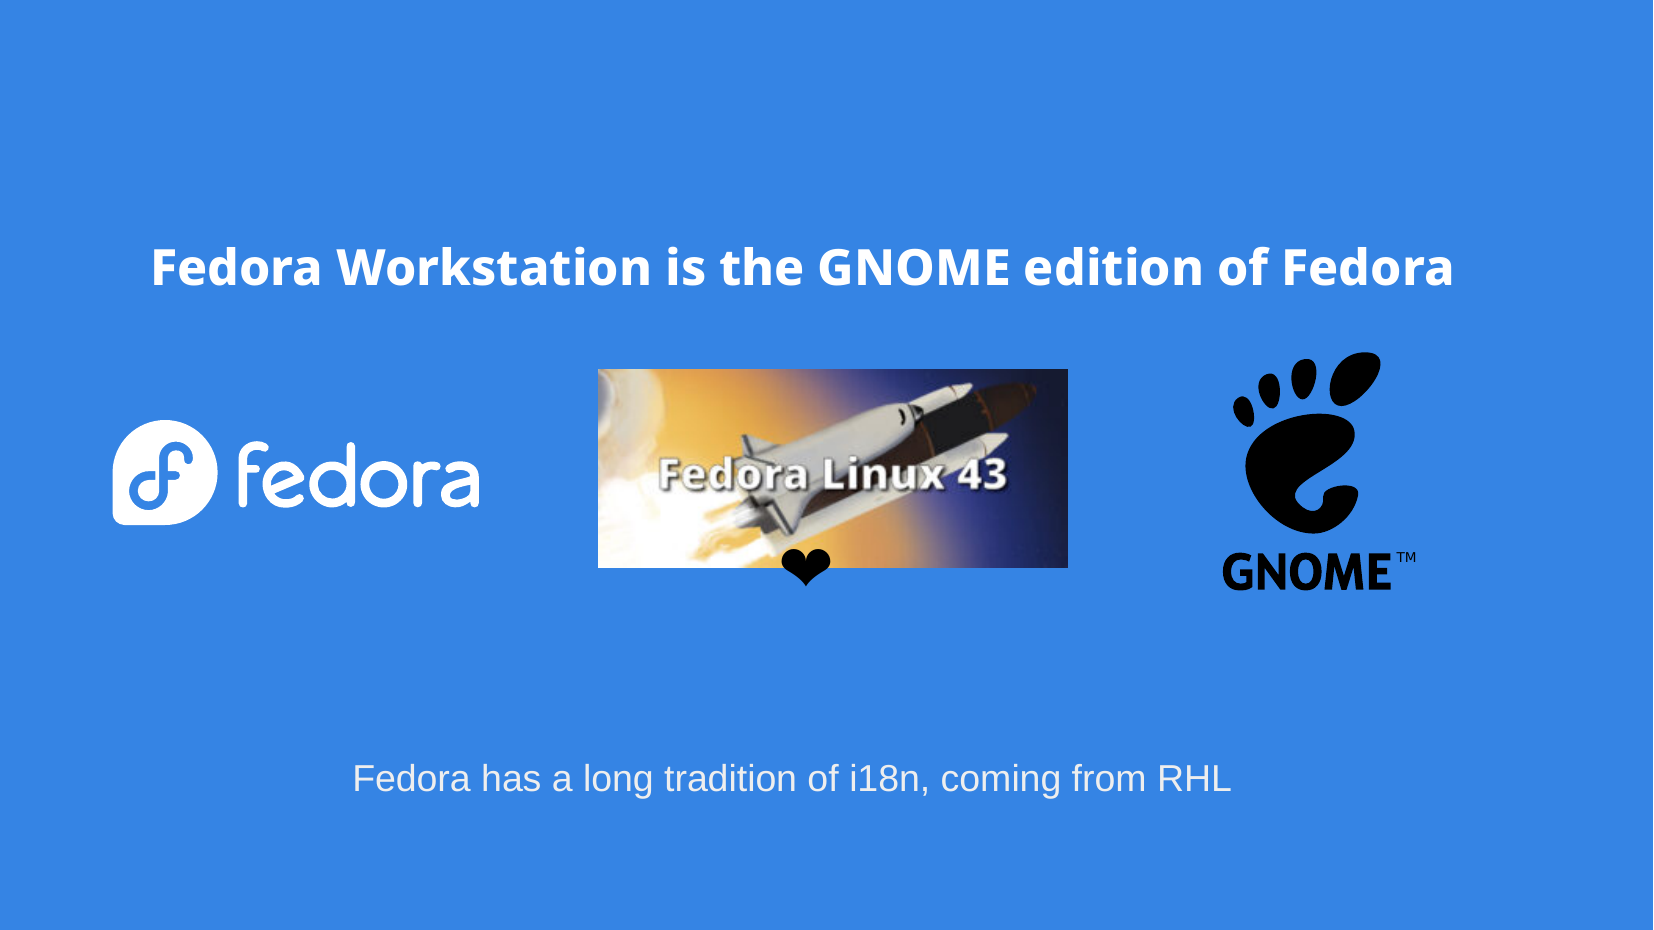

# Fedora Workstation is the GNOME edition of Fedora
❤️
Fedora has a long tradition of i18n, coming from RHL